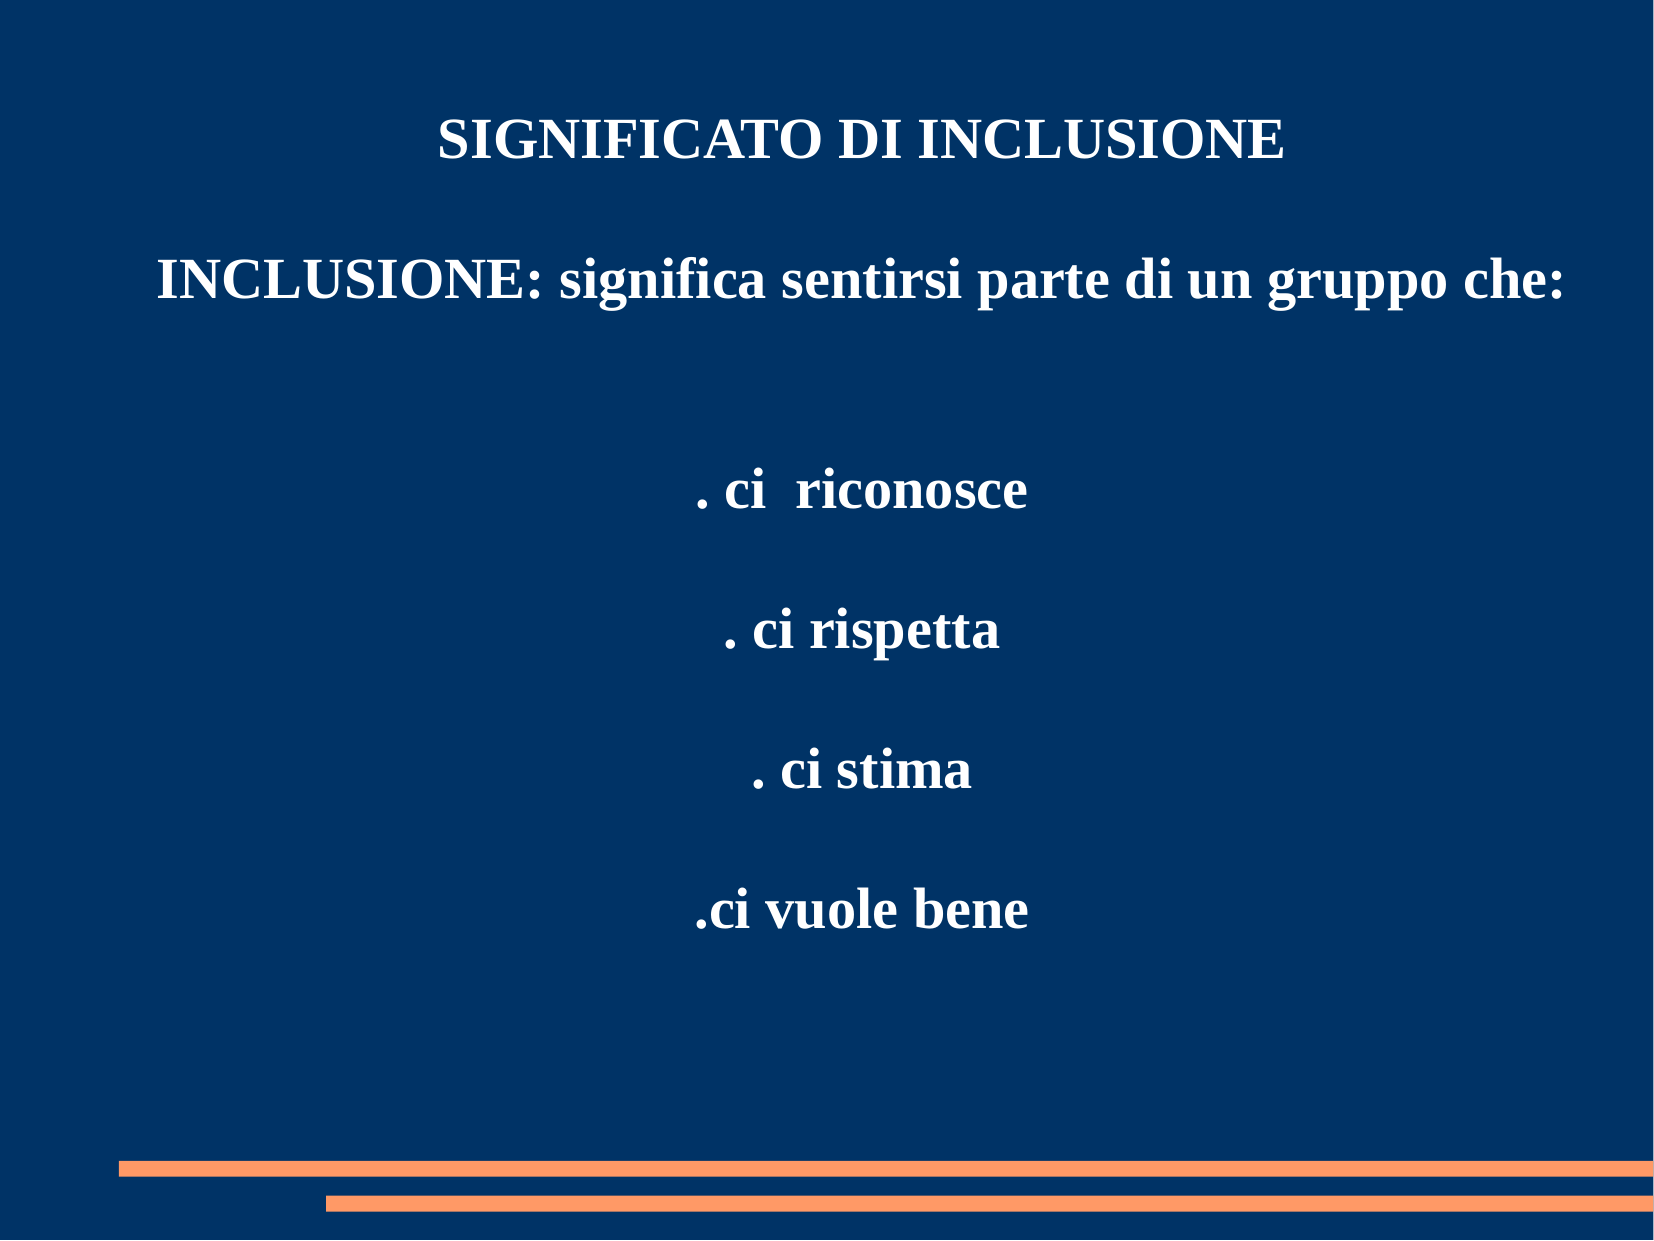

SIGNIFICATO DI INCLUSIONE
INCLUSIONE: significa sentirsi parte di un gruppo che:
. ci riconosce
. ci rispetta
. ci stima
.ci vuole bene